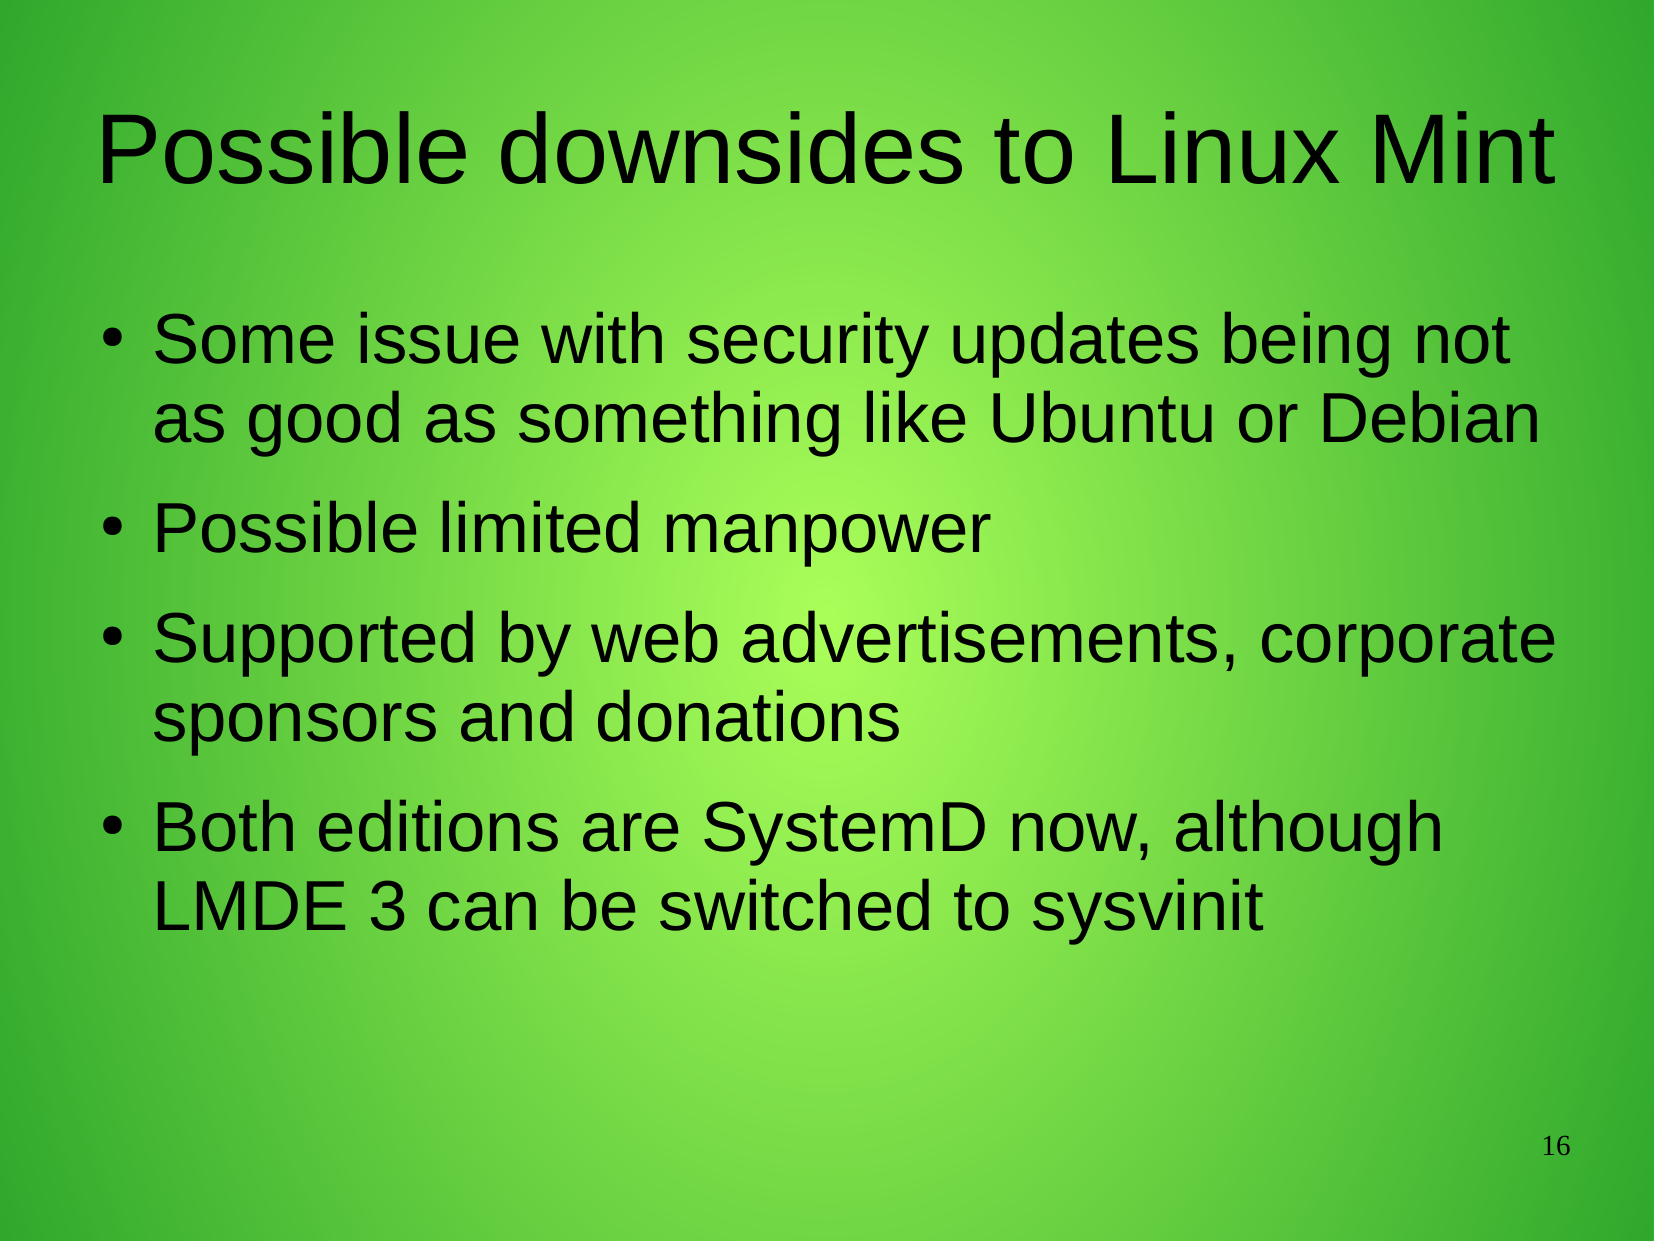

# Possible downsides to Linux Mint
Some issue with security updates being not as good as something like Ubuntu or Debian
Possible limited manpower
Supported by web advertisements, corporate sponsors and donations
Both editions are SystemD now, although LMDE 3 can be switched to sysvinit
16